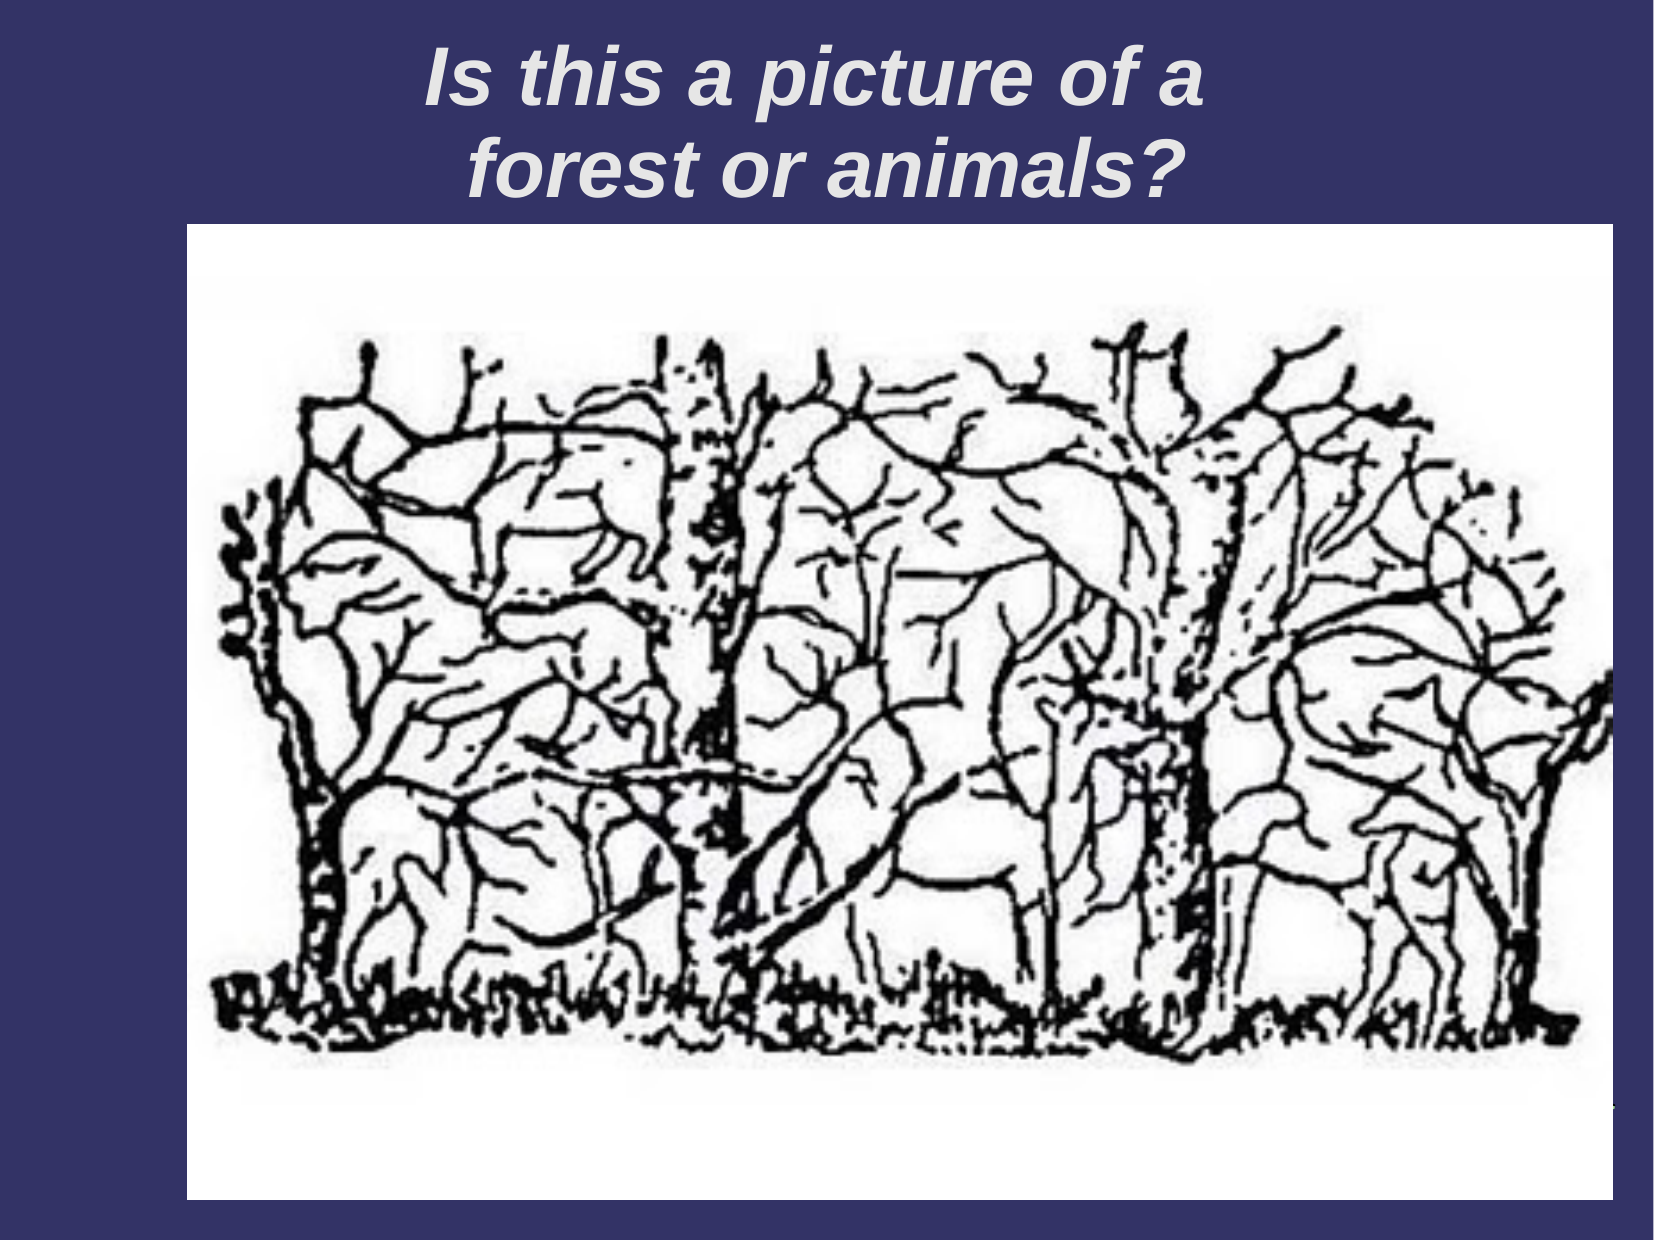

# Is this a picture of a forest or animals?